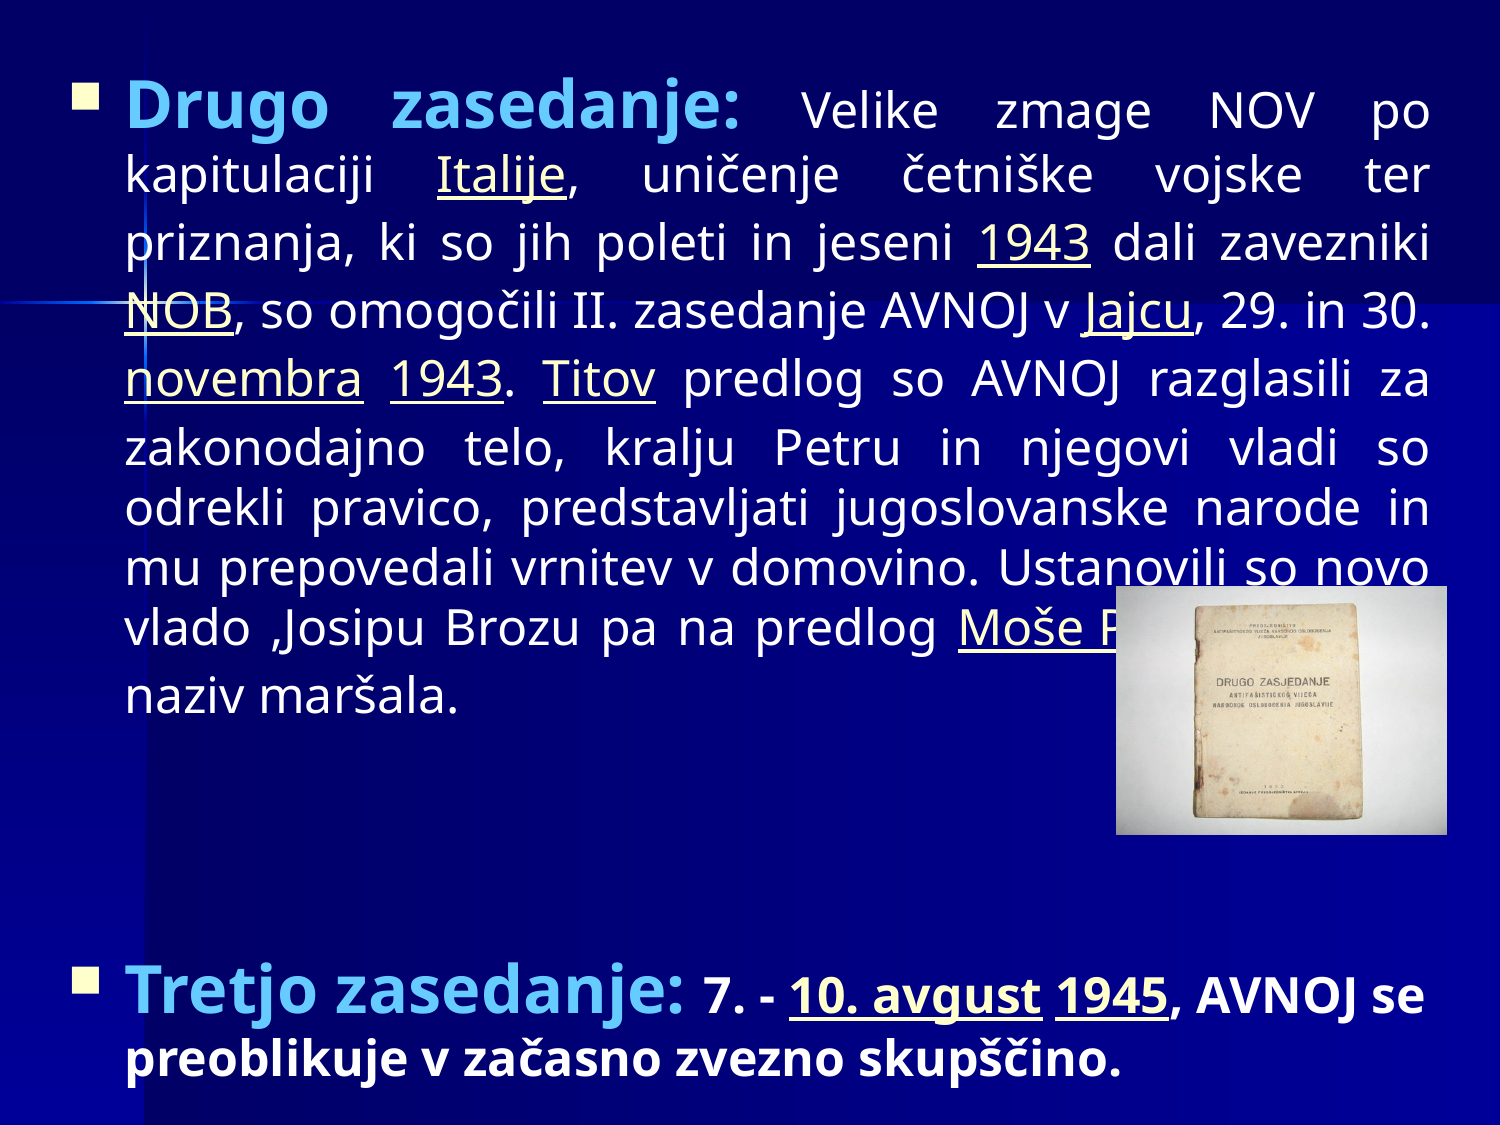

# Drugo zasedanje: Velike zmage NOV po kapitulaciji Italije, uničenje četniške vojske ter priznanja, ki so jih poleti in jeseni 1943 dali zavezniki NOB, so omogočili II. zasedanje AVNOJ v Jajcu, 29. in 30. novembra 1943. Titov predlog so AVNOJ razglasili za zakonodajno telo, kralju Petru in njegovi vladi so odrekli pravico, predstavljati jugoslovanske narode in mu prepovedali vrnitev v domovino. Ustanovili so novo vlado ,Josipu Brozu pa na predlog Moše Pijada podelili naziv maršala.
Tretjo zasedanje: 7. - 10. avgust 1945, AVNOJ se preoblikuje v začasno zvezno skupščino.